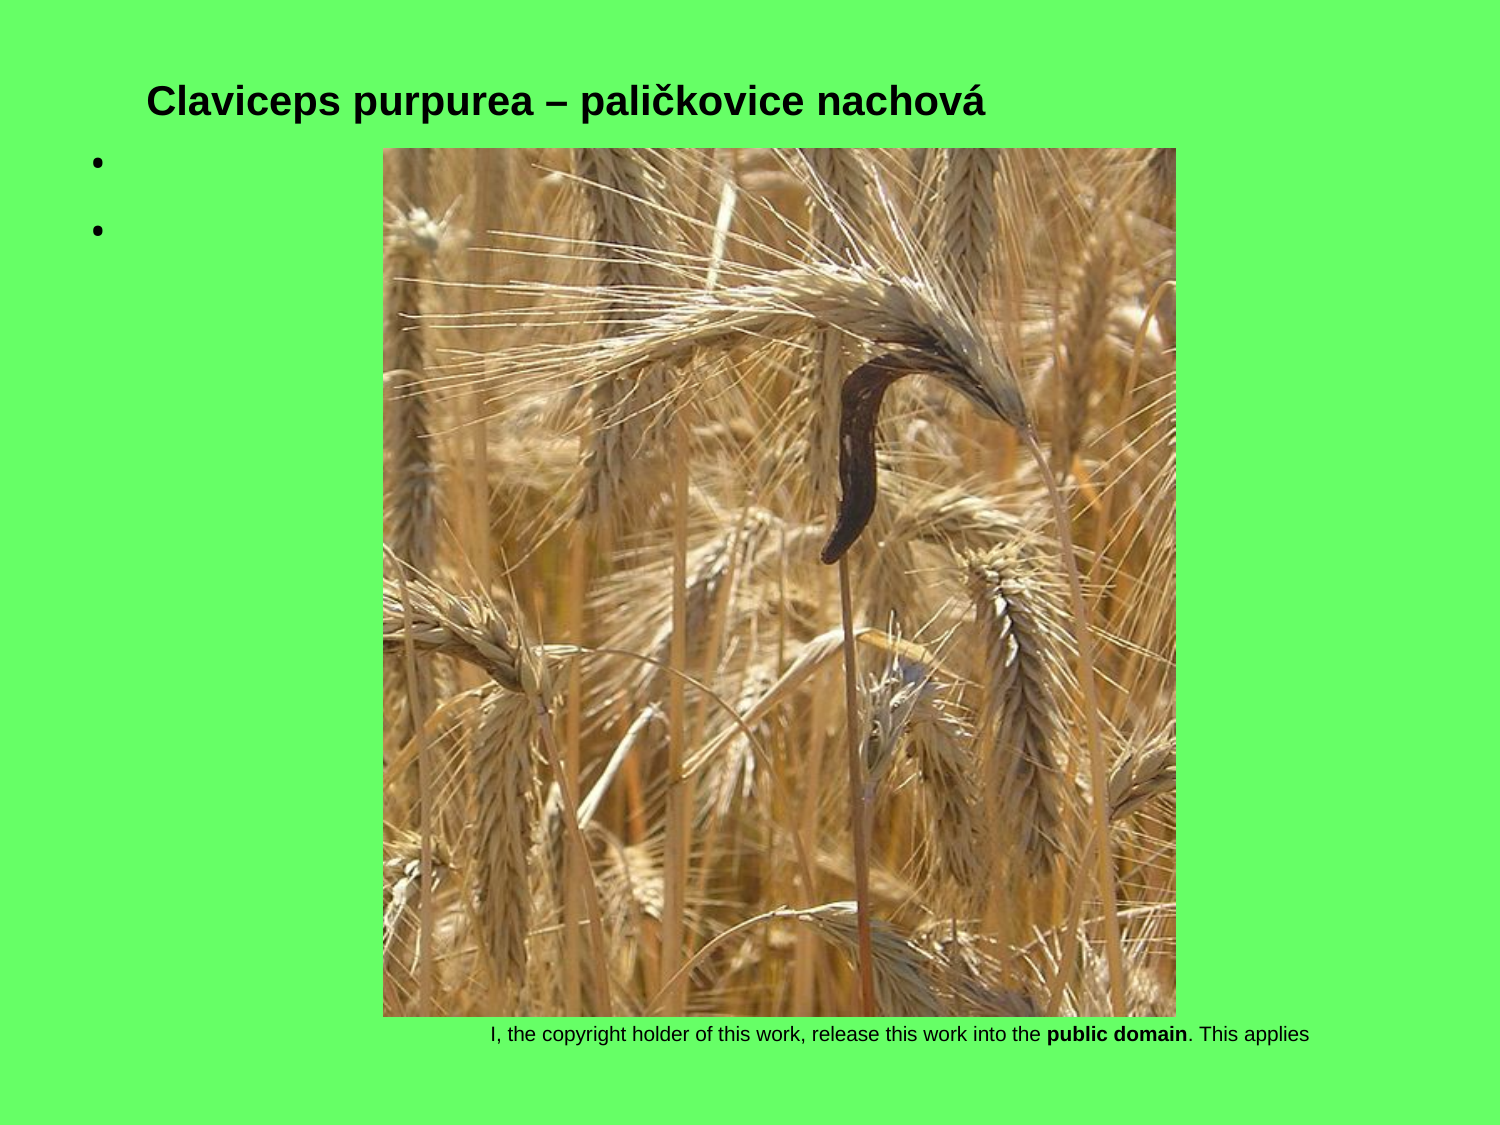

#
Claviceps purpurea – paličkovice nachová
 I, the copyright holder of this work, release this work into the public domain. This applies orldwide.